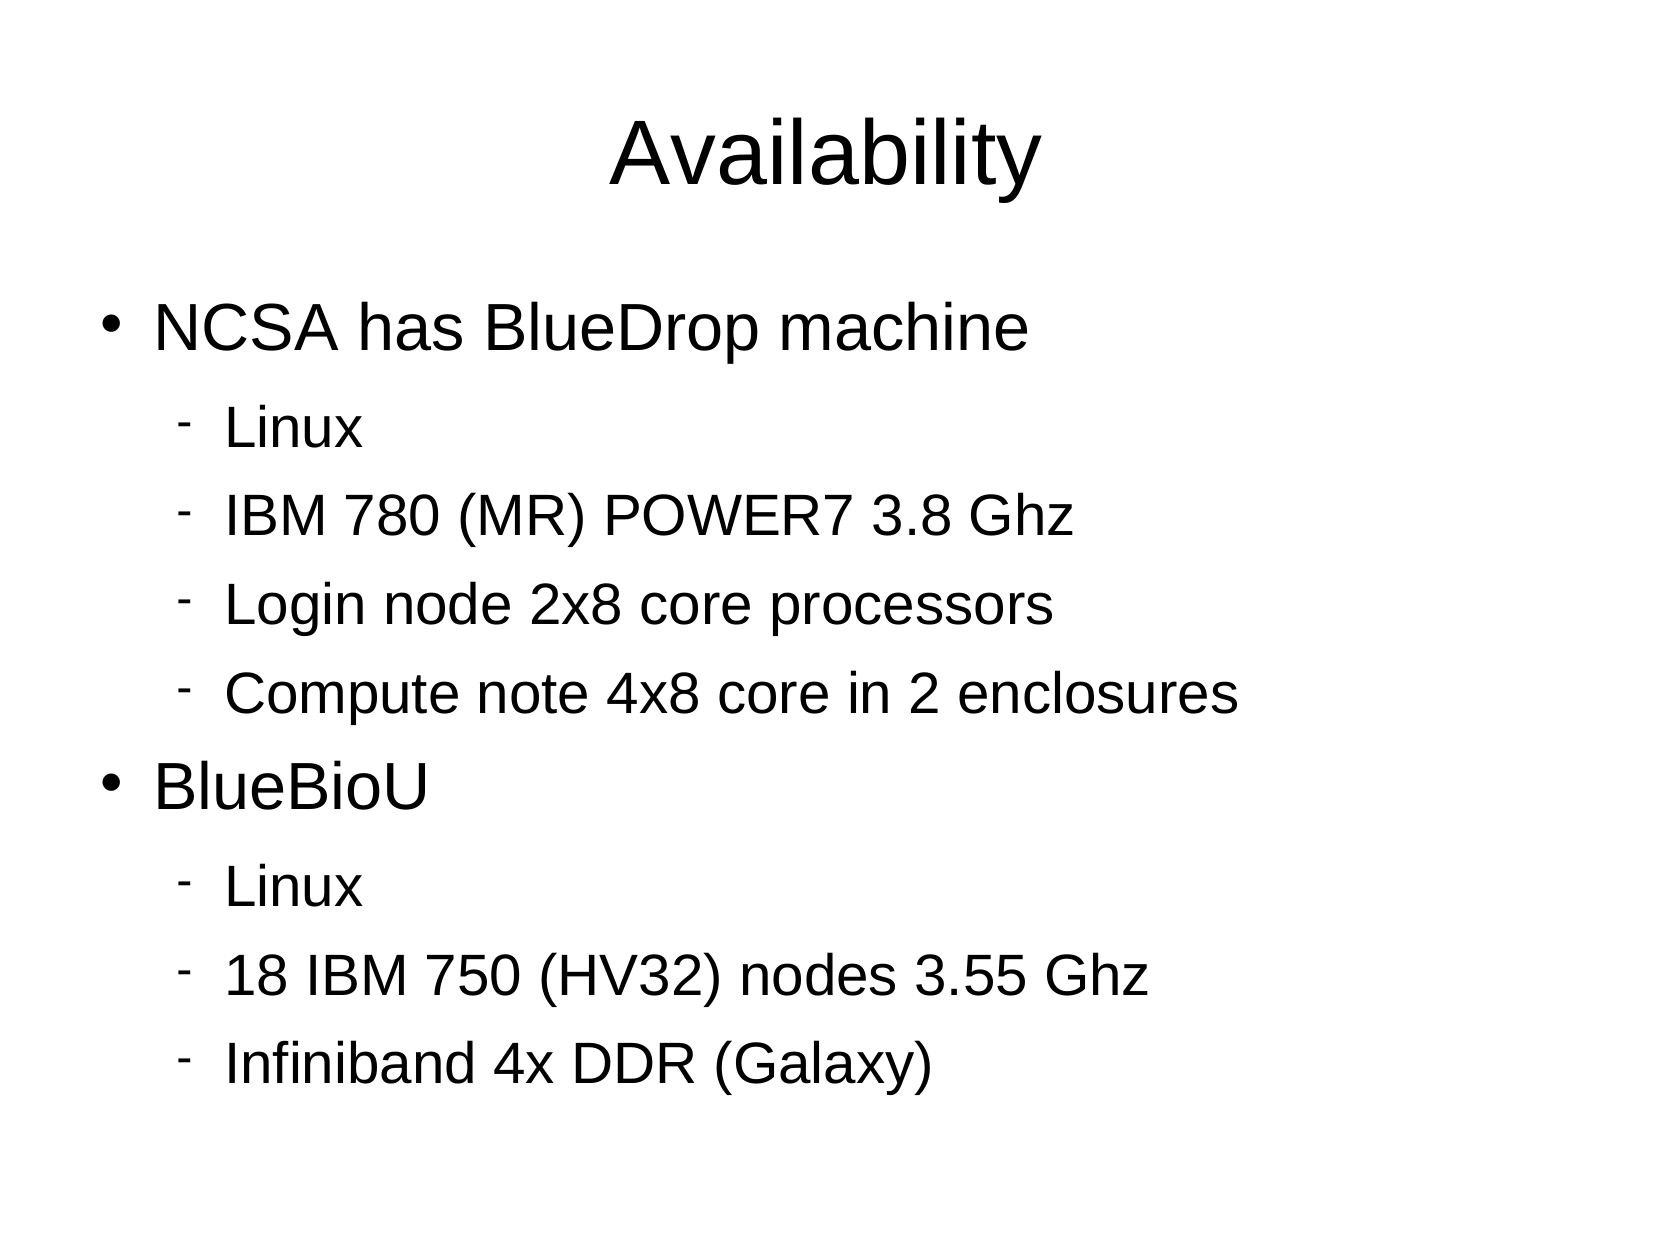

# Availability
NCSA has BlueDrop machine
Linux
IBM 780 (MR) POWER7 3.8 Ghz
Login node 2x8 core processors
Compute note 4x8 core in 2 enclosures
BlueBioU
Linux
18 IBM 750 (HV32) nodes 3.55 Ghz
Infiniband 4x DDR (Galaxy)